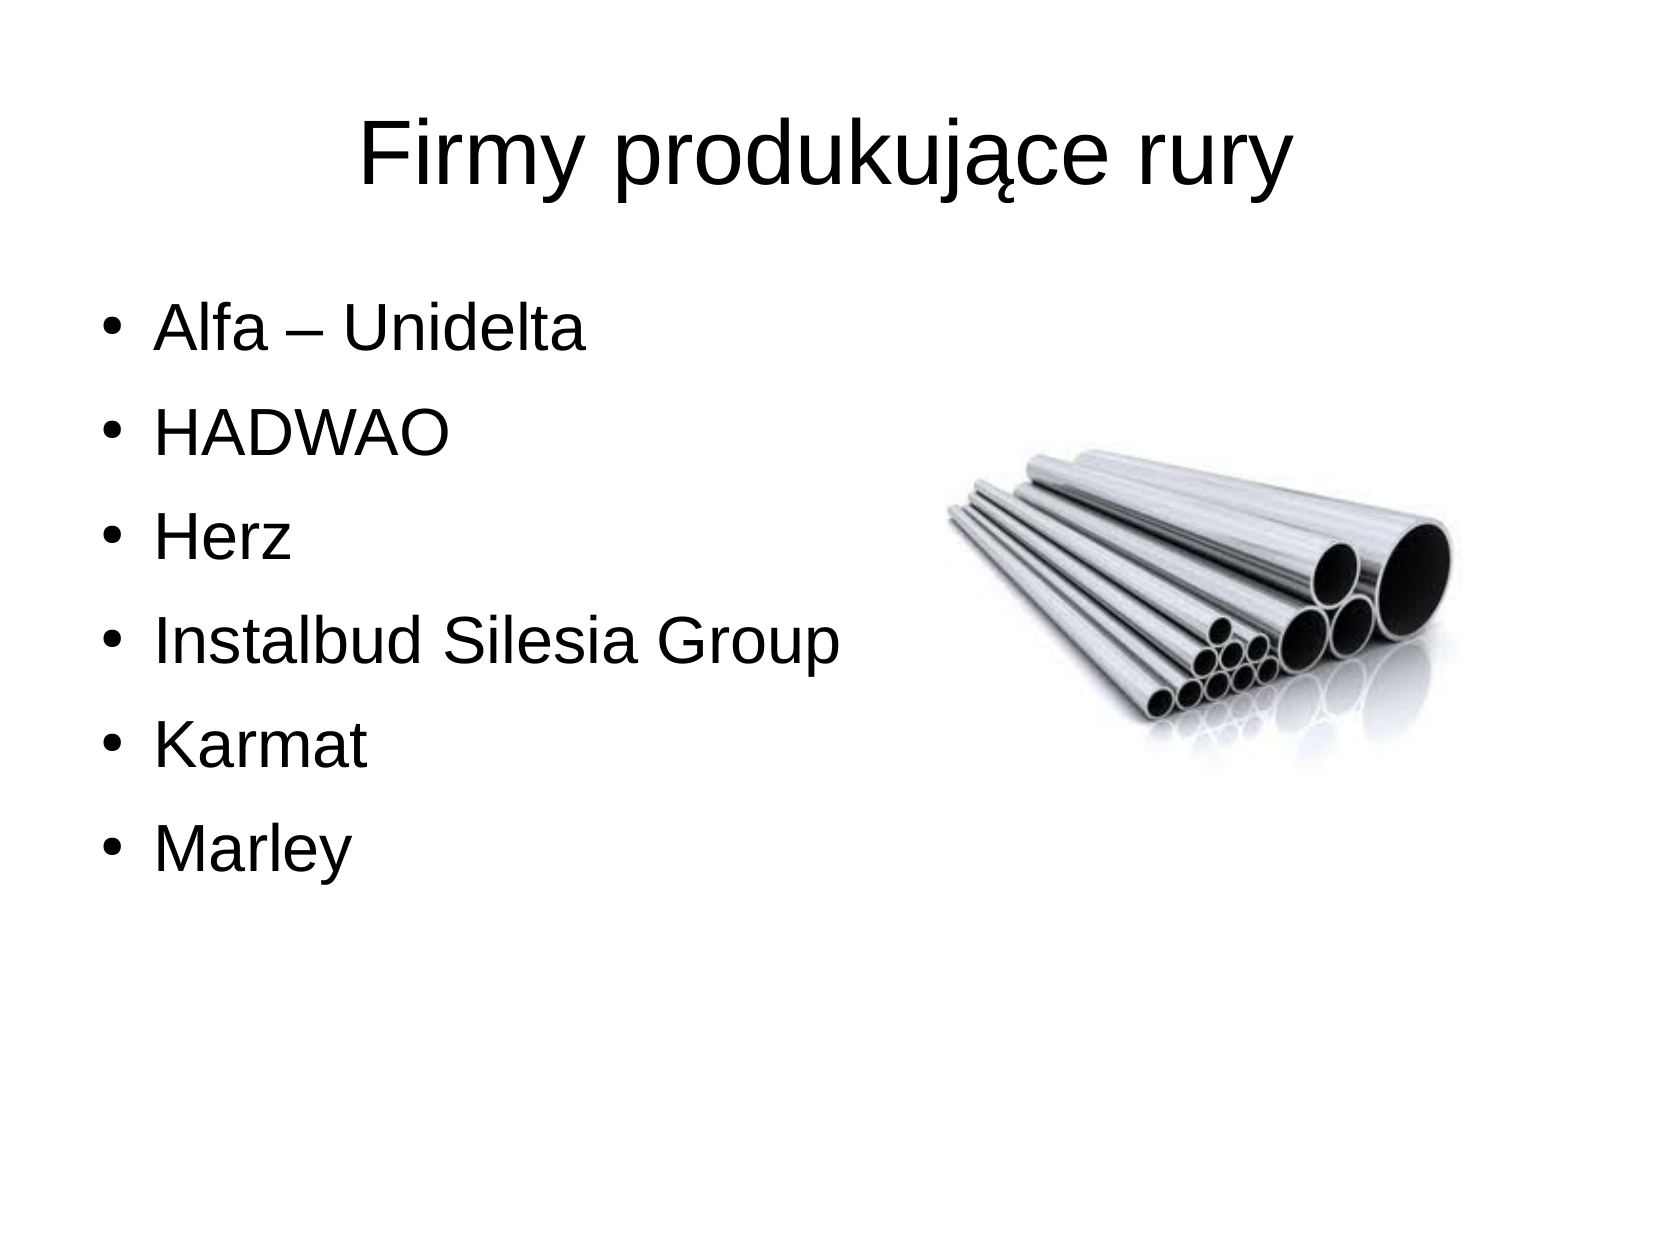

# Firmy produkujące rury
Alfa – Unidelta
HADWAO
Herz
Instalbud Silesia Group
Karmat
Marley